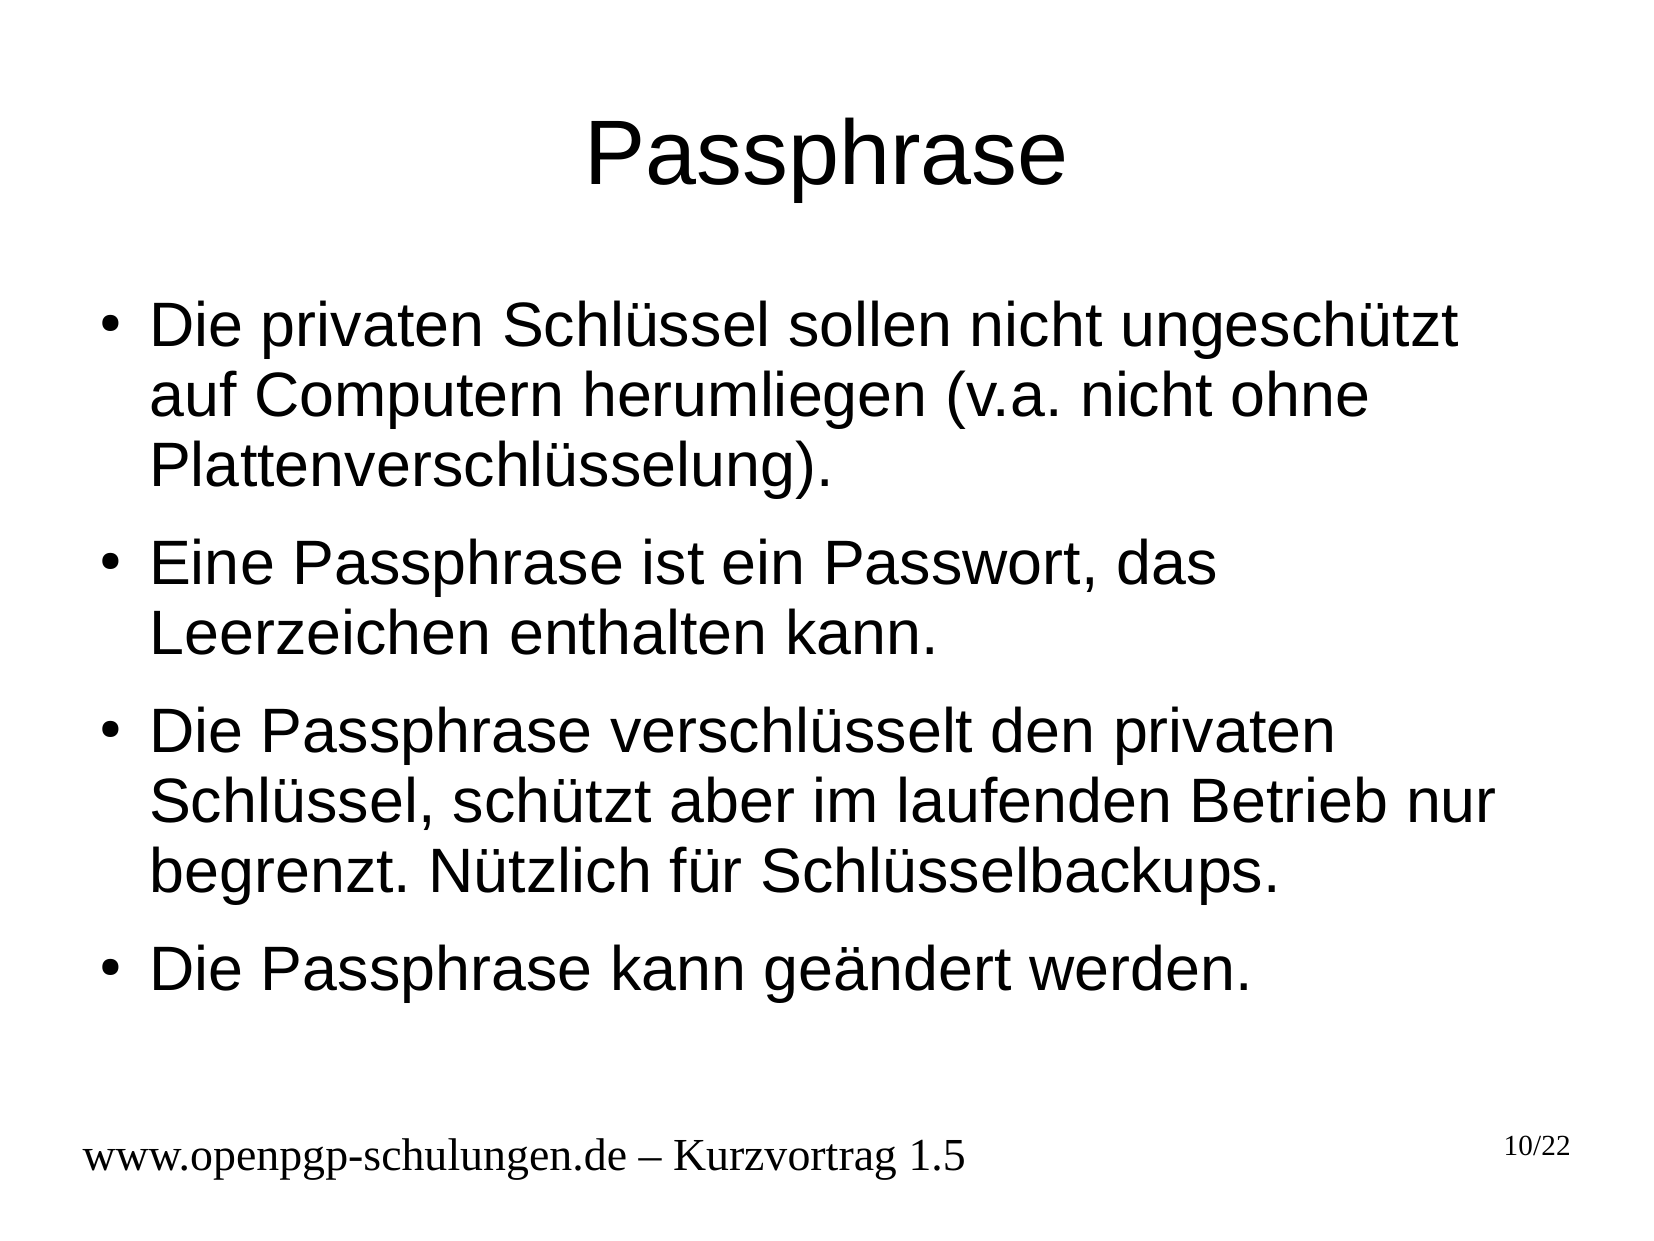

# Passphrase
Die privaten Schlüssel sollen nicht ungeschützt auf Computern herumliegen (v.a. nicht ohne Plattenverschlüsselung).
Eine Passphrase ist ein Passwort, das Leerzeichen enthalten kann.
Die Passphrase verschlüsselt den privaten Schlüssel, schützt aber im laufenden Betrieb nur begrenzt. Nützlich für Schlüsselbackups.
Die Passphrase kann geändert werden.
10